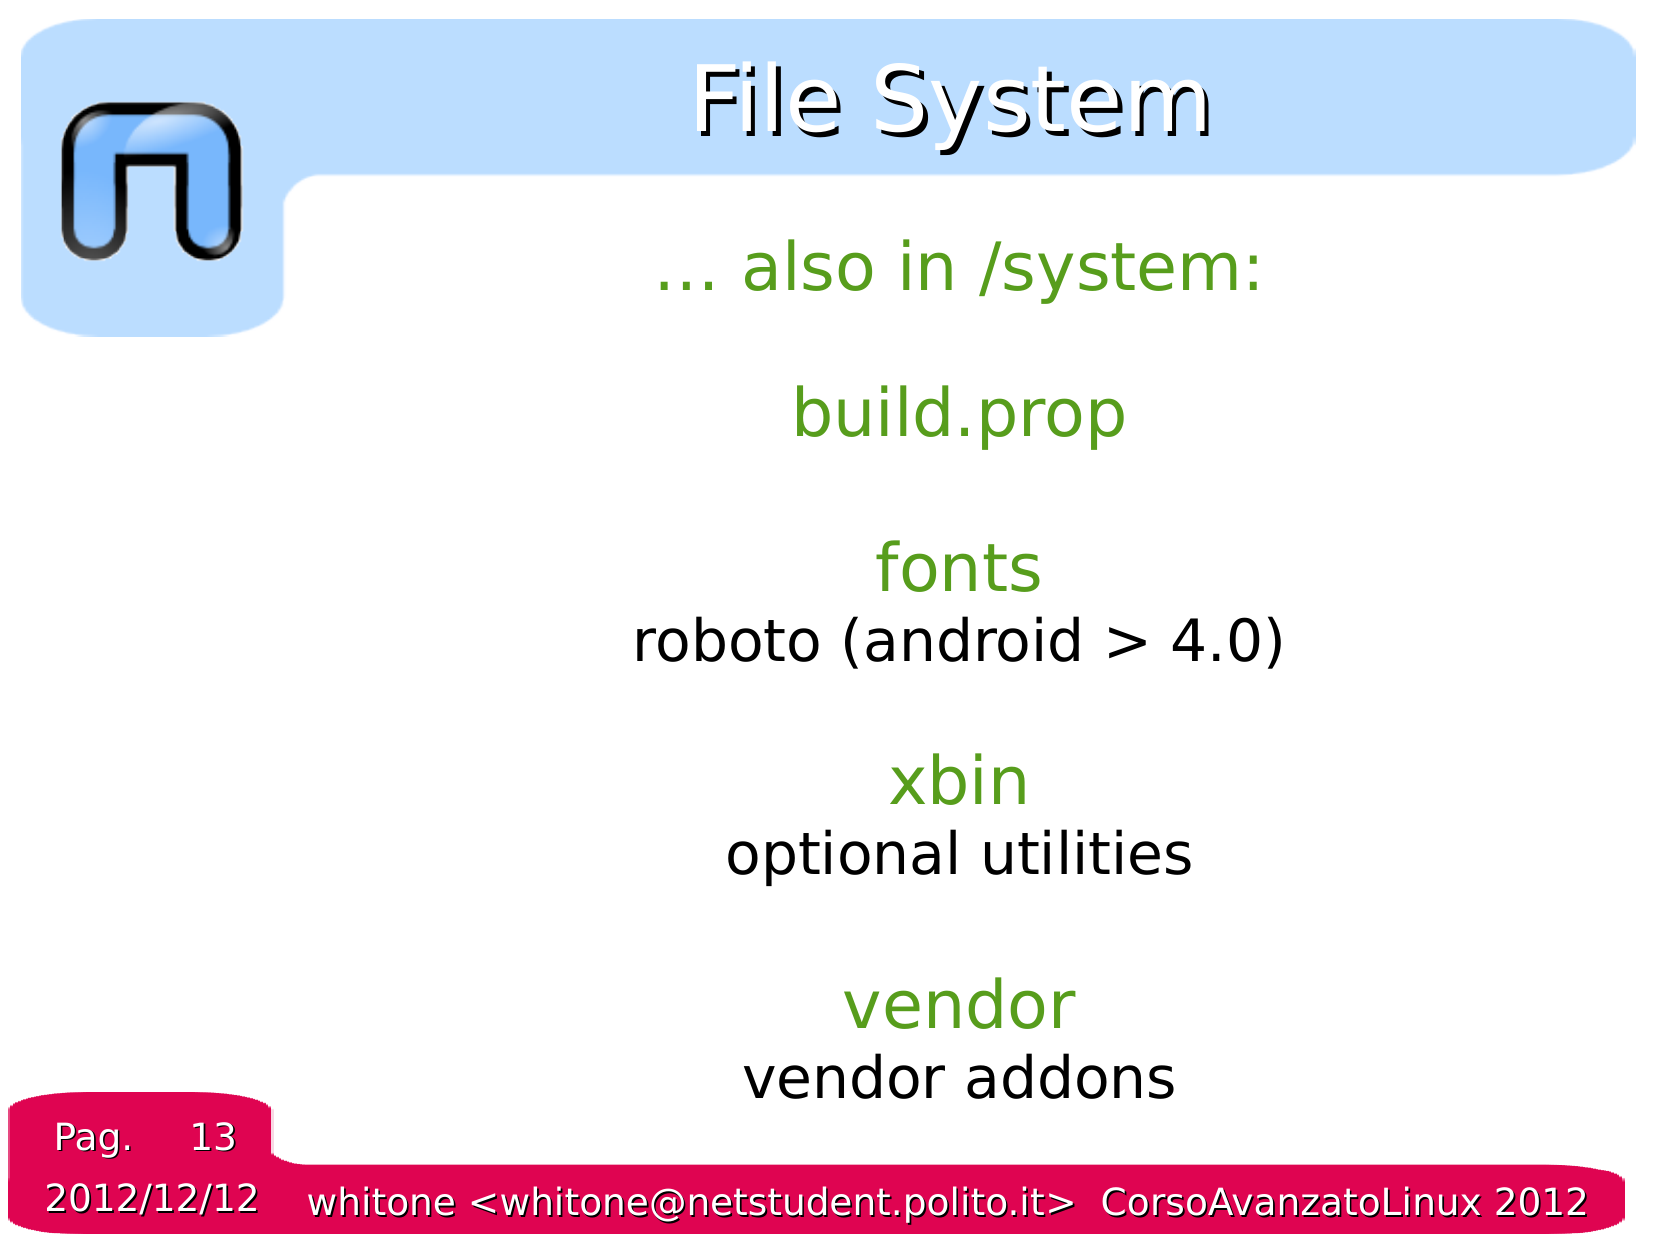

# File System
… also in /system:
build.prop
fonts
roboto (android > 4.0)
xbin
optional utilities
vendor
vendor addons
 Pag.
2012/12/12
whitone <whitone@netstudent.polito.it> CorsoAvanzatoLinux 2012